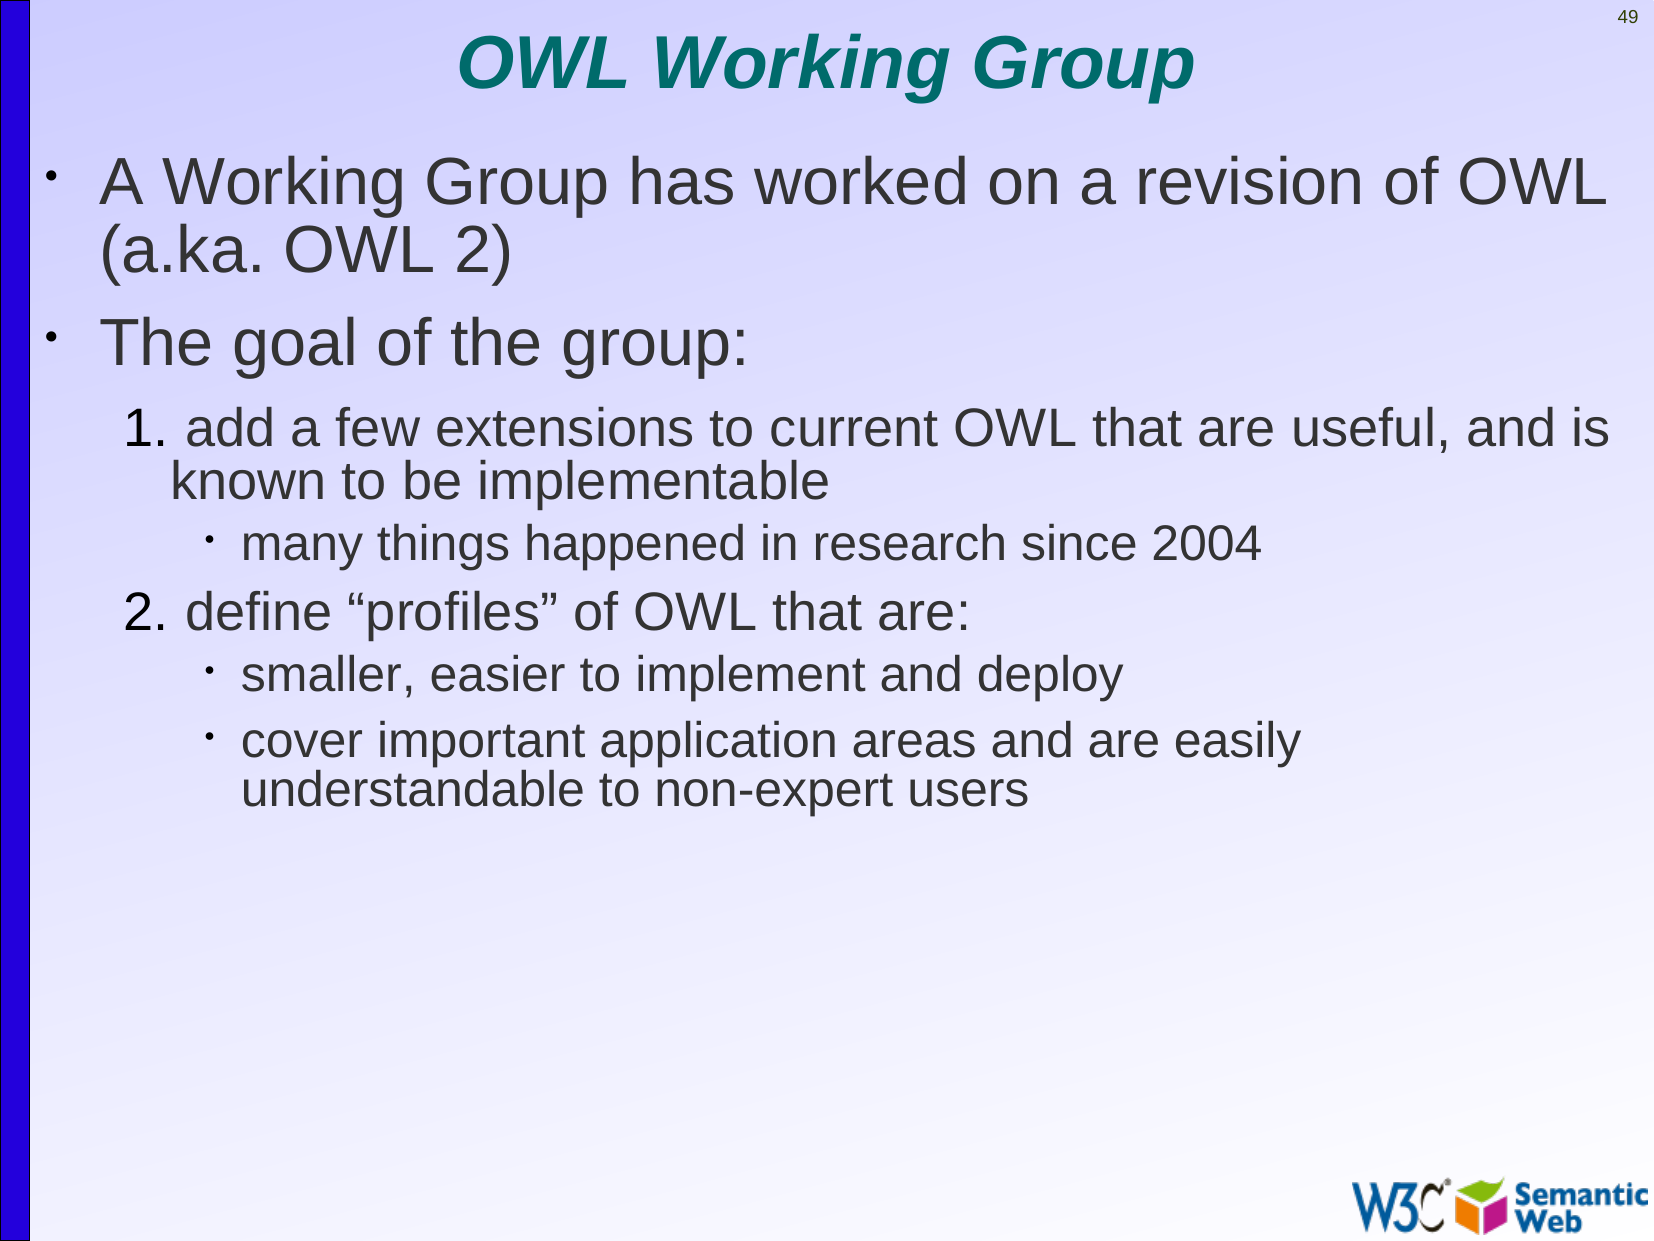

# OWL Working Group
A Working Group has worked on a revision of OWL (a.ka. OWL 2)‏
The goal of the group:
 add a few extensions to current OWL that are useful, and is known to be implementable
many things happened in research since 2004
 define “profiles” of OWL that are:
smaller, easier to implement and deploy
cover important application areas and are easily understandable to non-expert users